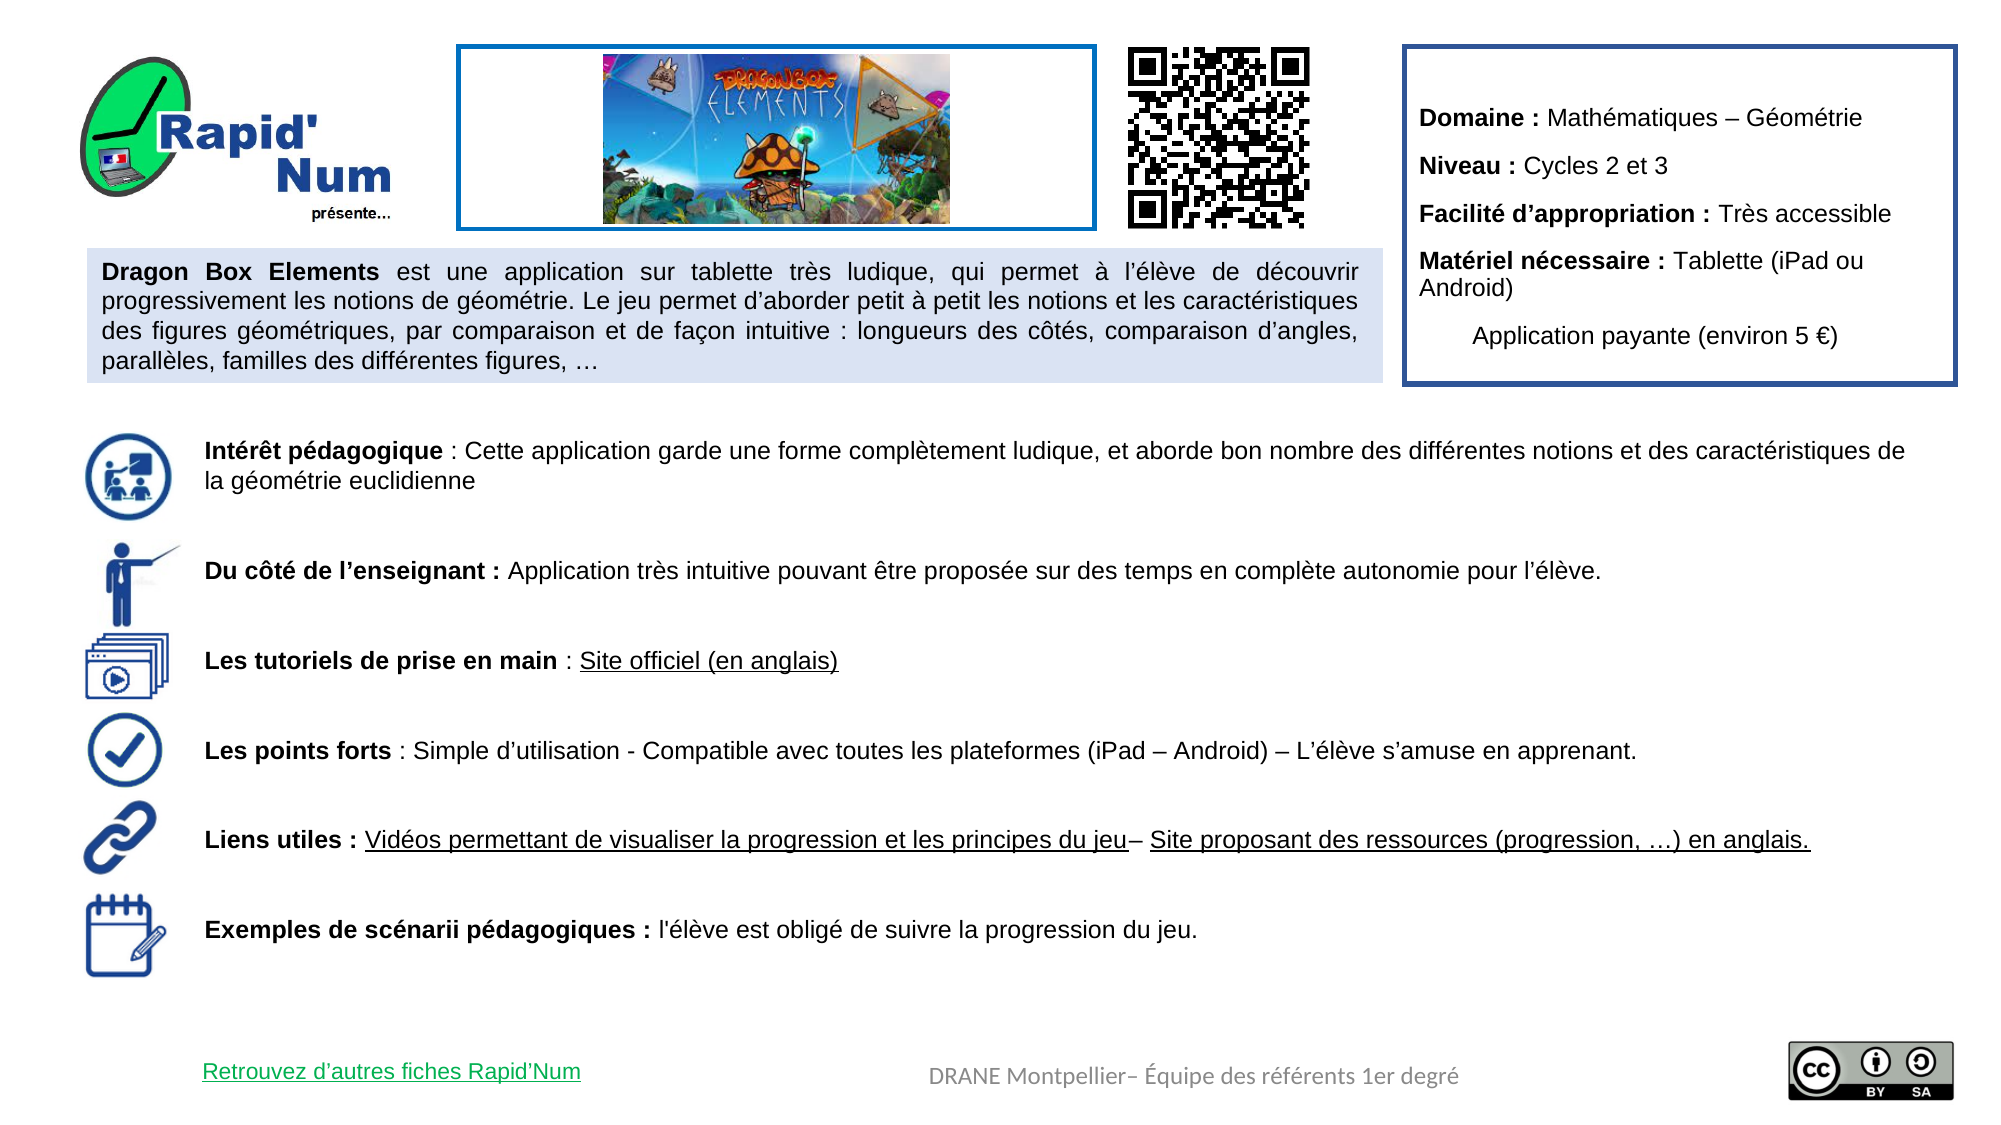

# Domaine : Mathématiques – Géométrie
Niveau : Cycles 2 et 3
Facilité d’appropriation : Très accessible
Matériel nécessaire : Tablette (iPad ou Android)
Application payante (environ 5 €)
Dragon Box Elements est une application sur tablette très ludique, qui permet à l’élève de découvrir progressivement les notions de géométrie. Le jeu permet d’aborder petit à petit les notions et les caractéristiques des figures géométriques, par comparaison et de façon intuitive : longueurs des côtés, comparaison d’angles, parallèles, familles des différentes figures, …
Intérêt pédagogique : Cette application garde une forme complètement ludique, et aborde bon nombre des différentes notions et des caractéristiques de la géométrie euclidienne
Du côté de l’enseignant : Application très intuitive pouvant être proposée sur des temps en complète autonomie pour l’élève.
Les tutoriels de prise en main : Site officiel (en anglais)
Les points forts : Simple d’utilisation - Compatible avec toutes les plateformes (iPad – Android) – L’élève s’amuse en apprenant.
Liens utiles : Vidéos permettant de visualiser la progression et les principes du jeu– Site proposant des ressources (progression, …) en anglais.
Exemples de scénarii pédagogiques : l'élève est obligé de suivre la progression du jeu.
DRANE Montpellier– Équipe des référents 1er degré
Retrouvez d’autres fiches Rapid’Num